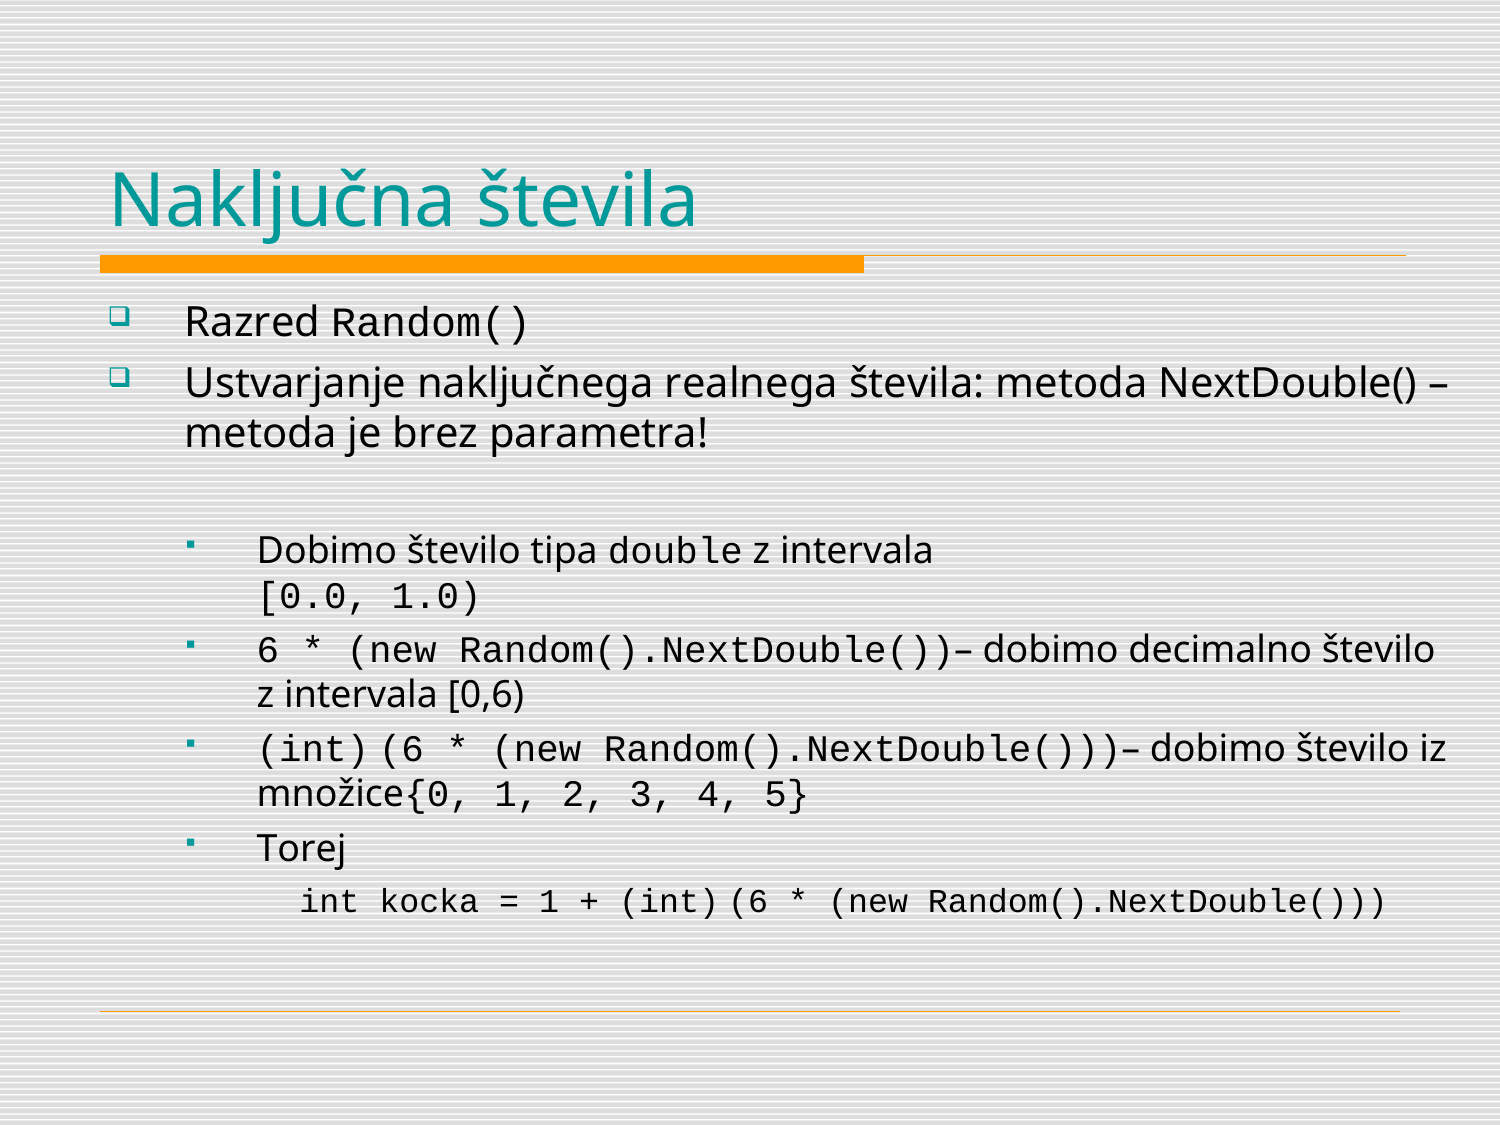

# Naključna števila
Razred Random()
Ustvarjanje naključnega realnega števila: metoda NextDouble() – metoda je brez parametra!
Dobimo število tipa double z intervala
[0.0, 1.0)
6 * (new Random().NextDouble())– dobimo decimalno število z intervala [0,6)
(int) (6 * (new Random().NextDouble()))– dobimo število iz množice{0, 1, 2, 3, 4, 5}
Torej
 int kocka = 1 + (int) (6 * (new Random().NextDouble()))